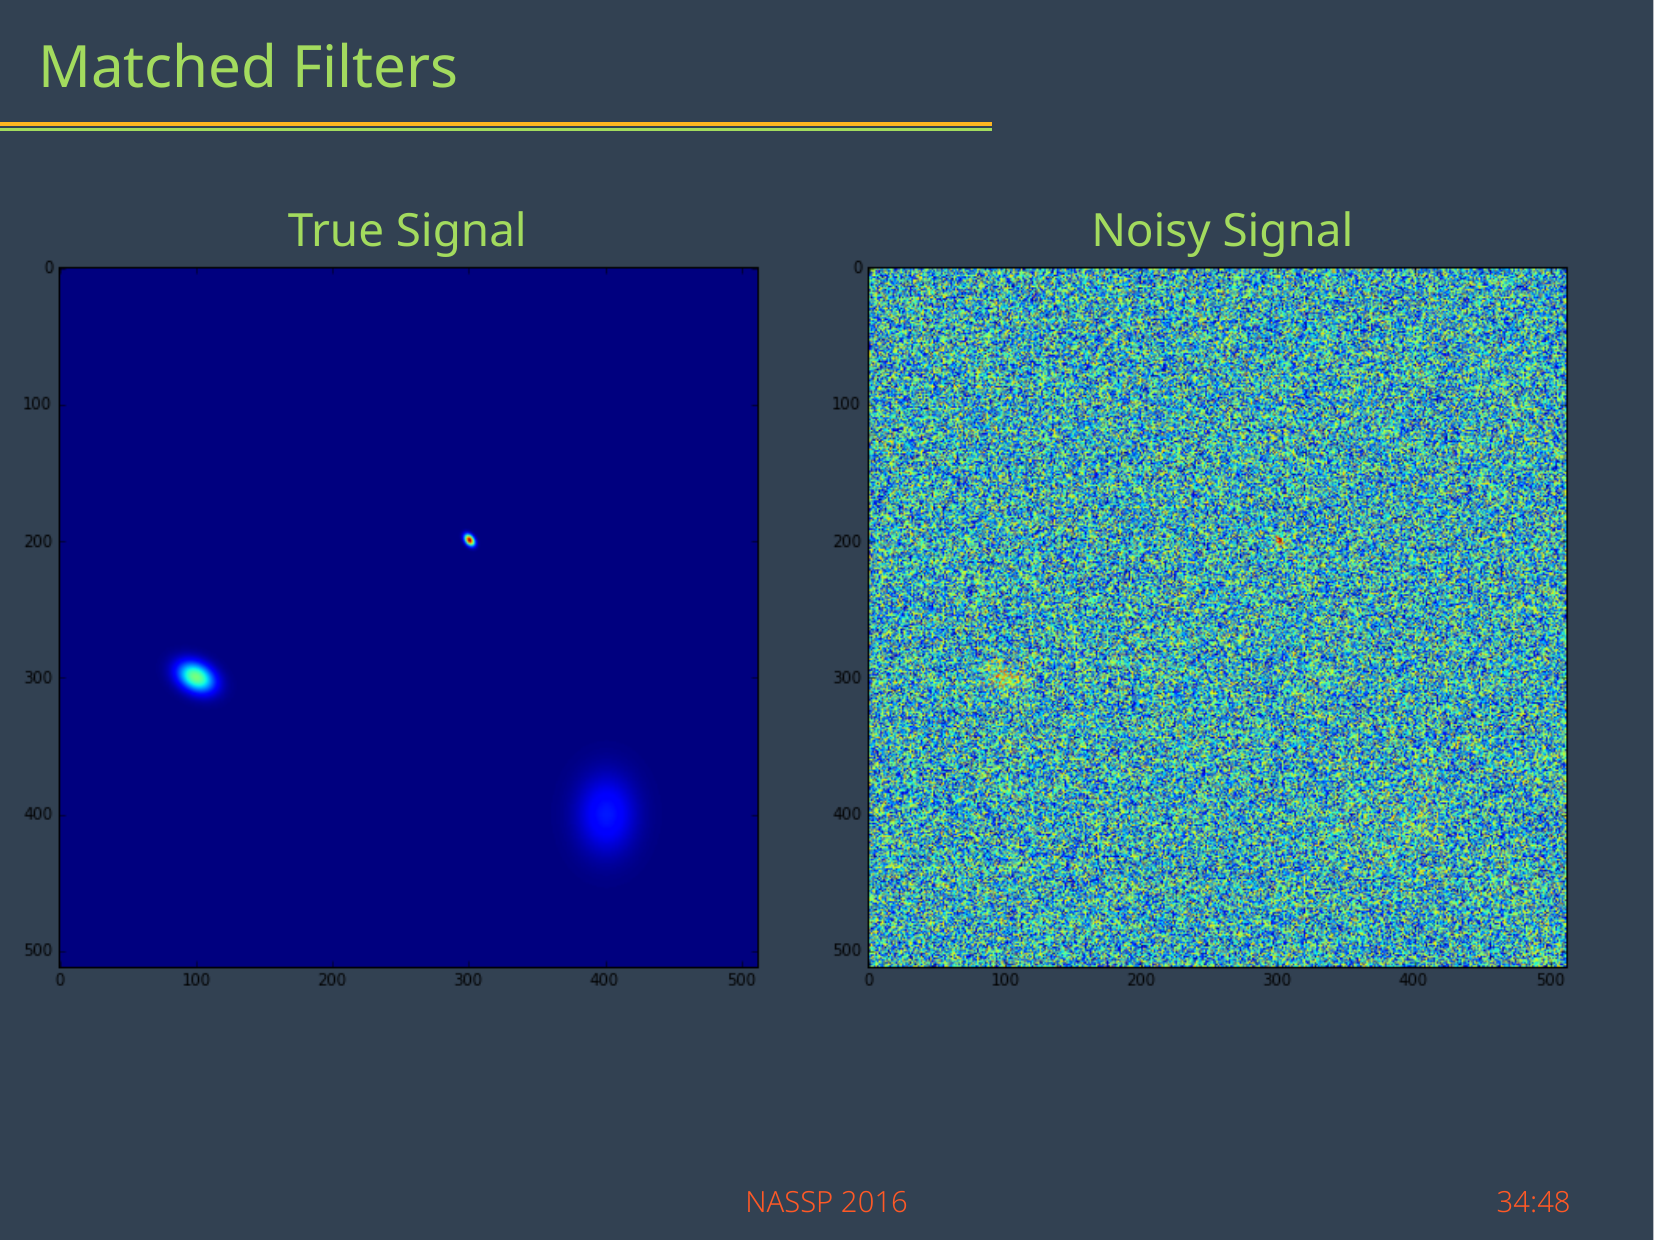

Matched Filters
True Signal
Noisy Signal
NASSP 2016
34